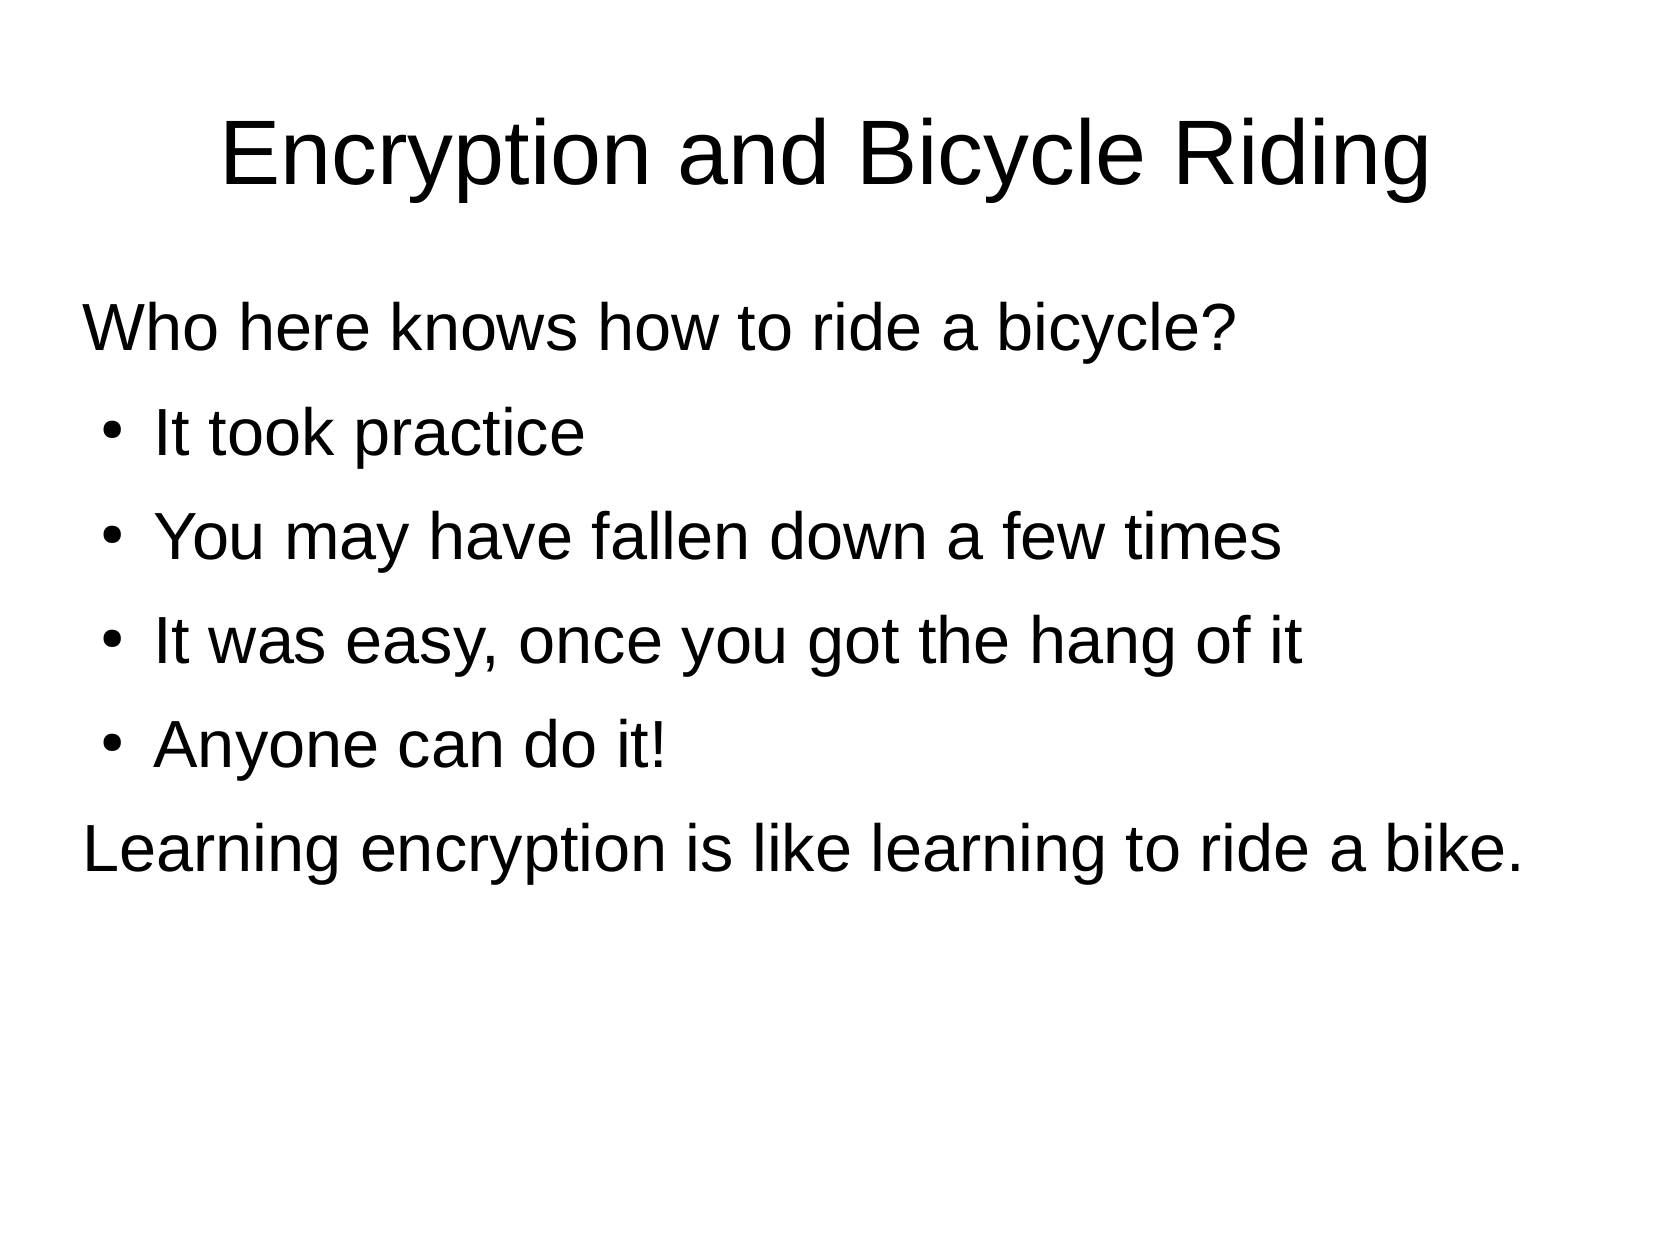

# Encryption and Bicycle Riding
Who here knows how to ride a bicycle?
It took practice
You may have fallen down a few times
It was easy, once you got the hang of it
Anyone can do it!
Learning encryption is like learning to ride a bike.